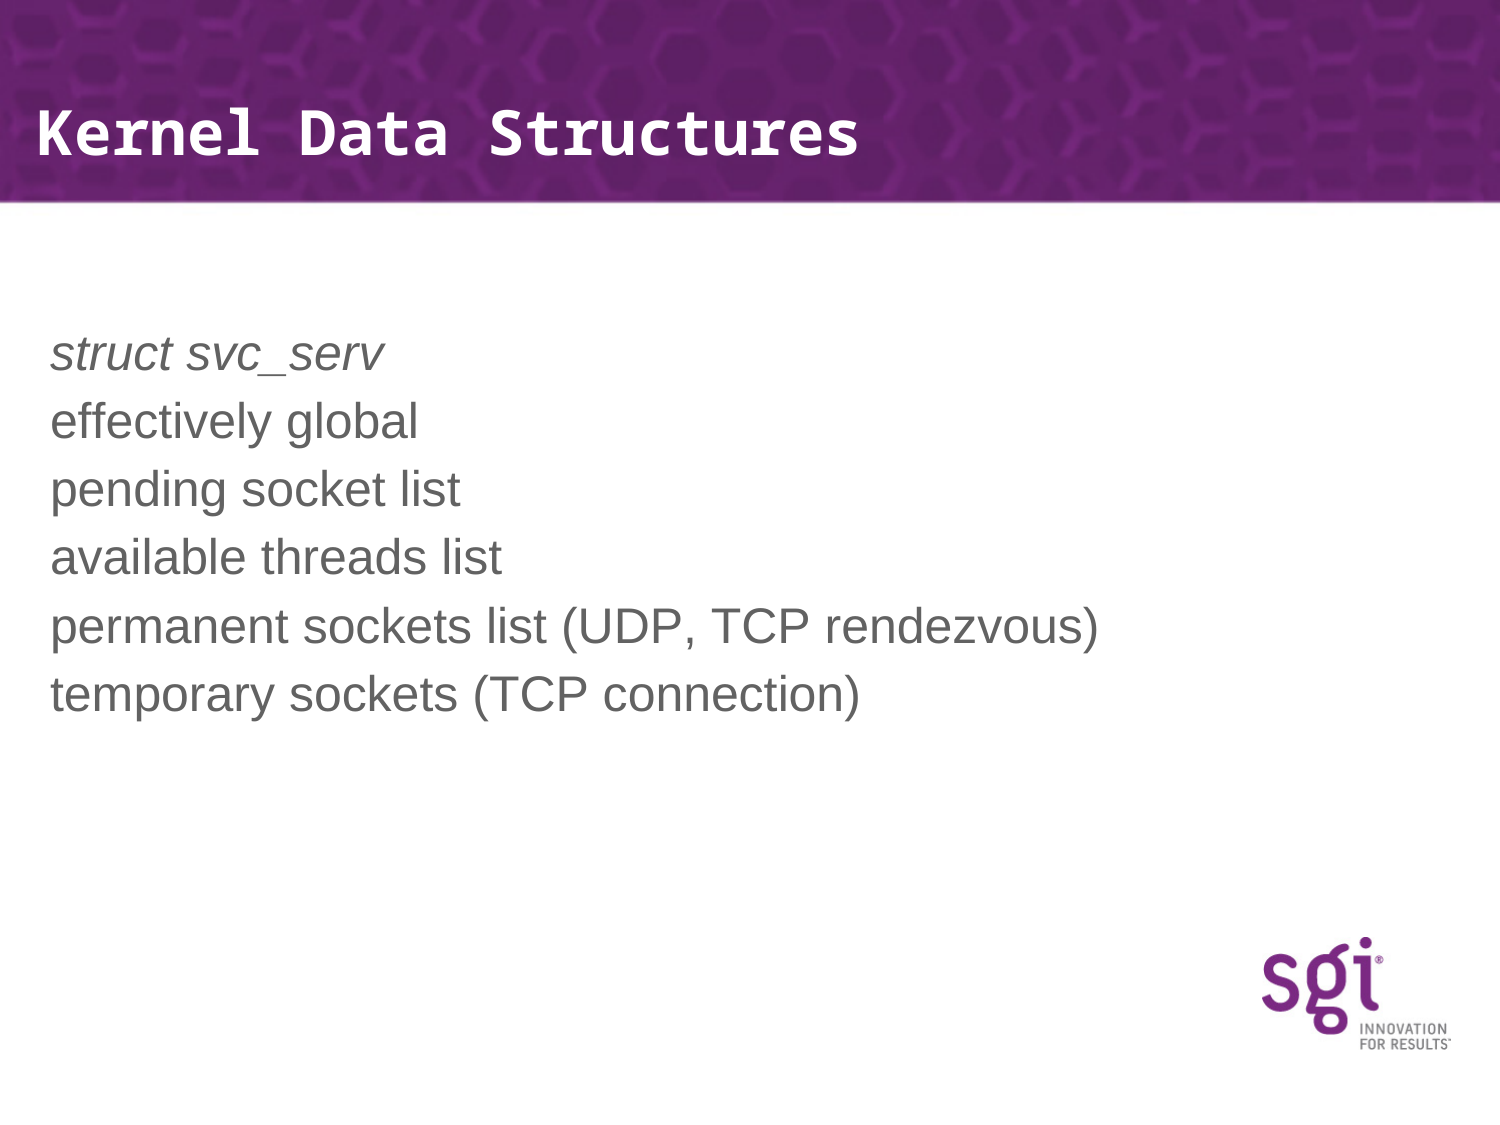

# Kernel Data Structures
struct svc_serv
effectively global
pending socket list
available threads list
permanent sockets list (UDP, TCP rendezvous)
temporary sockets (TCP connection)